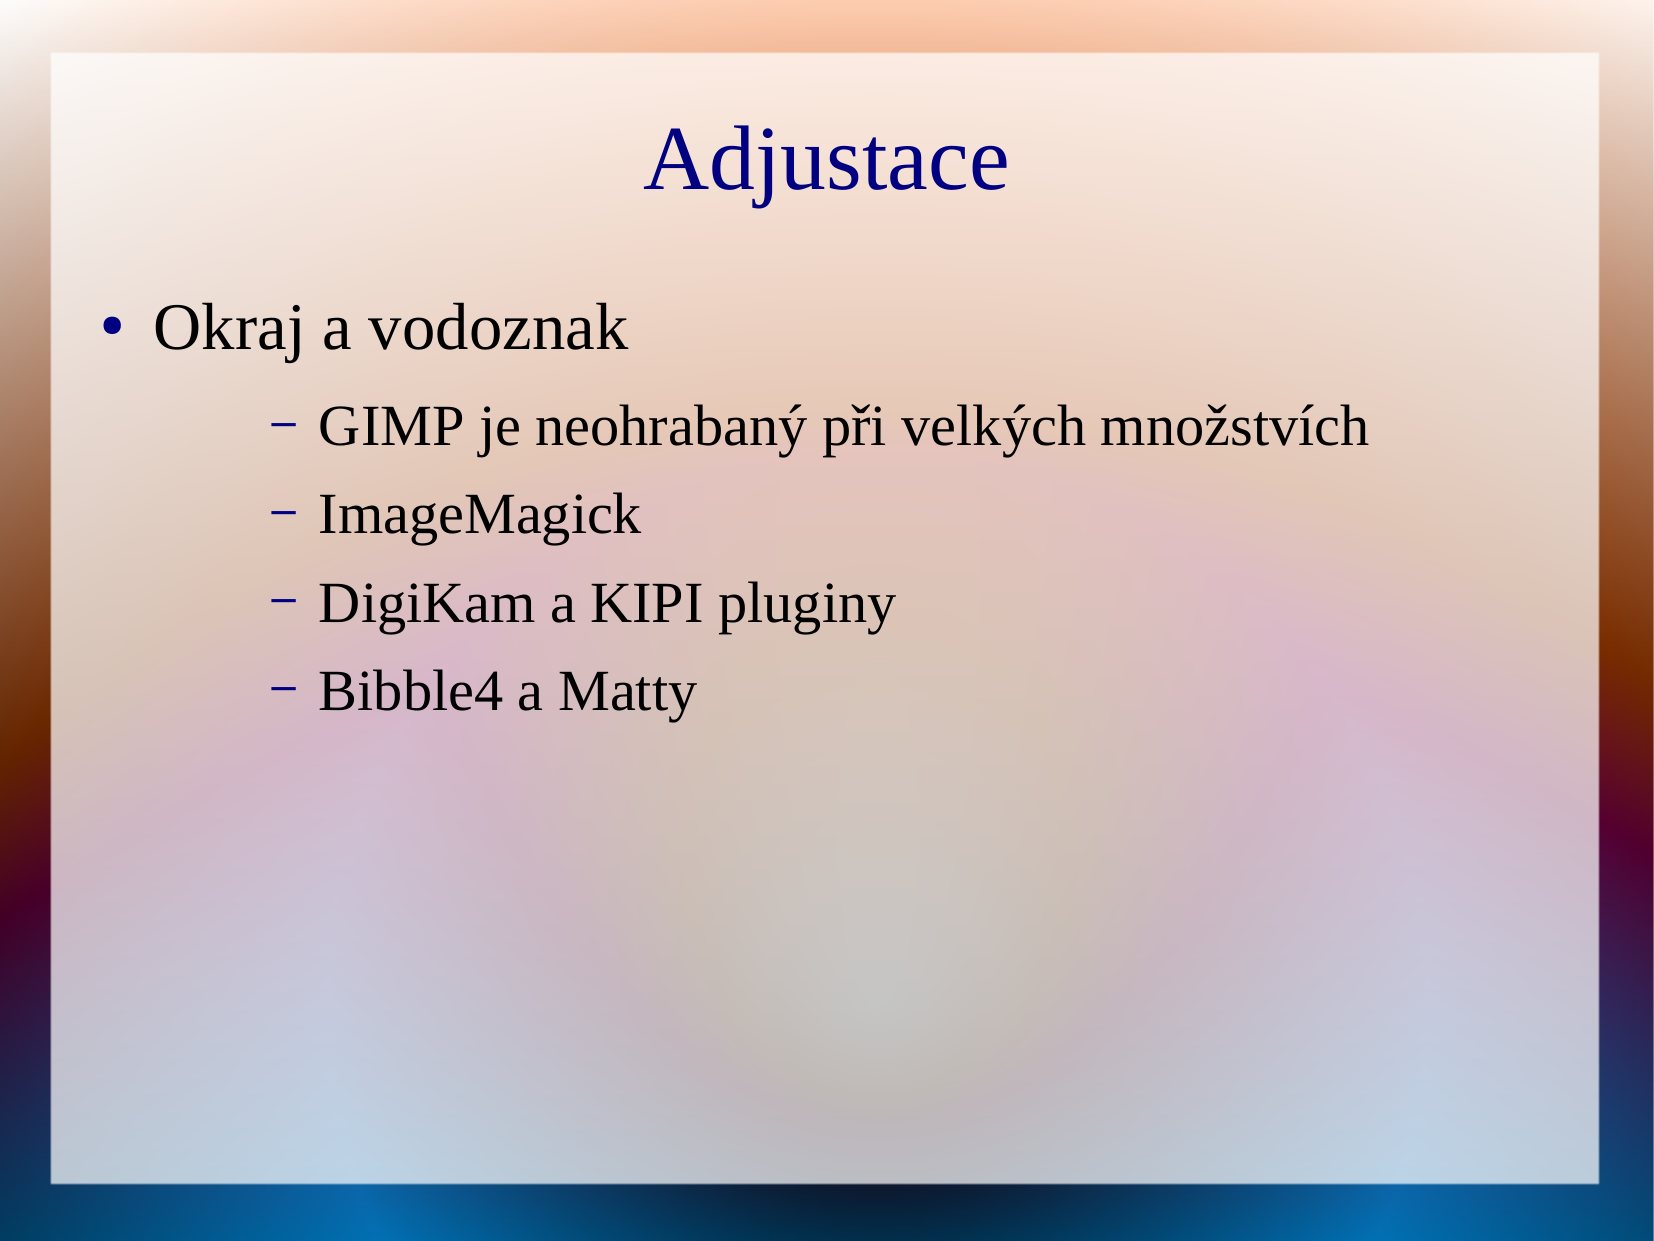

# Adjustace
Okraj a vodoznak
GIMP je neohrabaný při velkých množstvích
ImageMagick
DigiKam a KIPI pluginy
Bibble4 a Matty